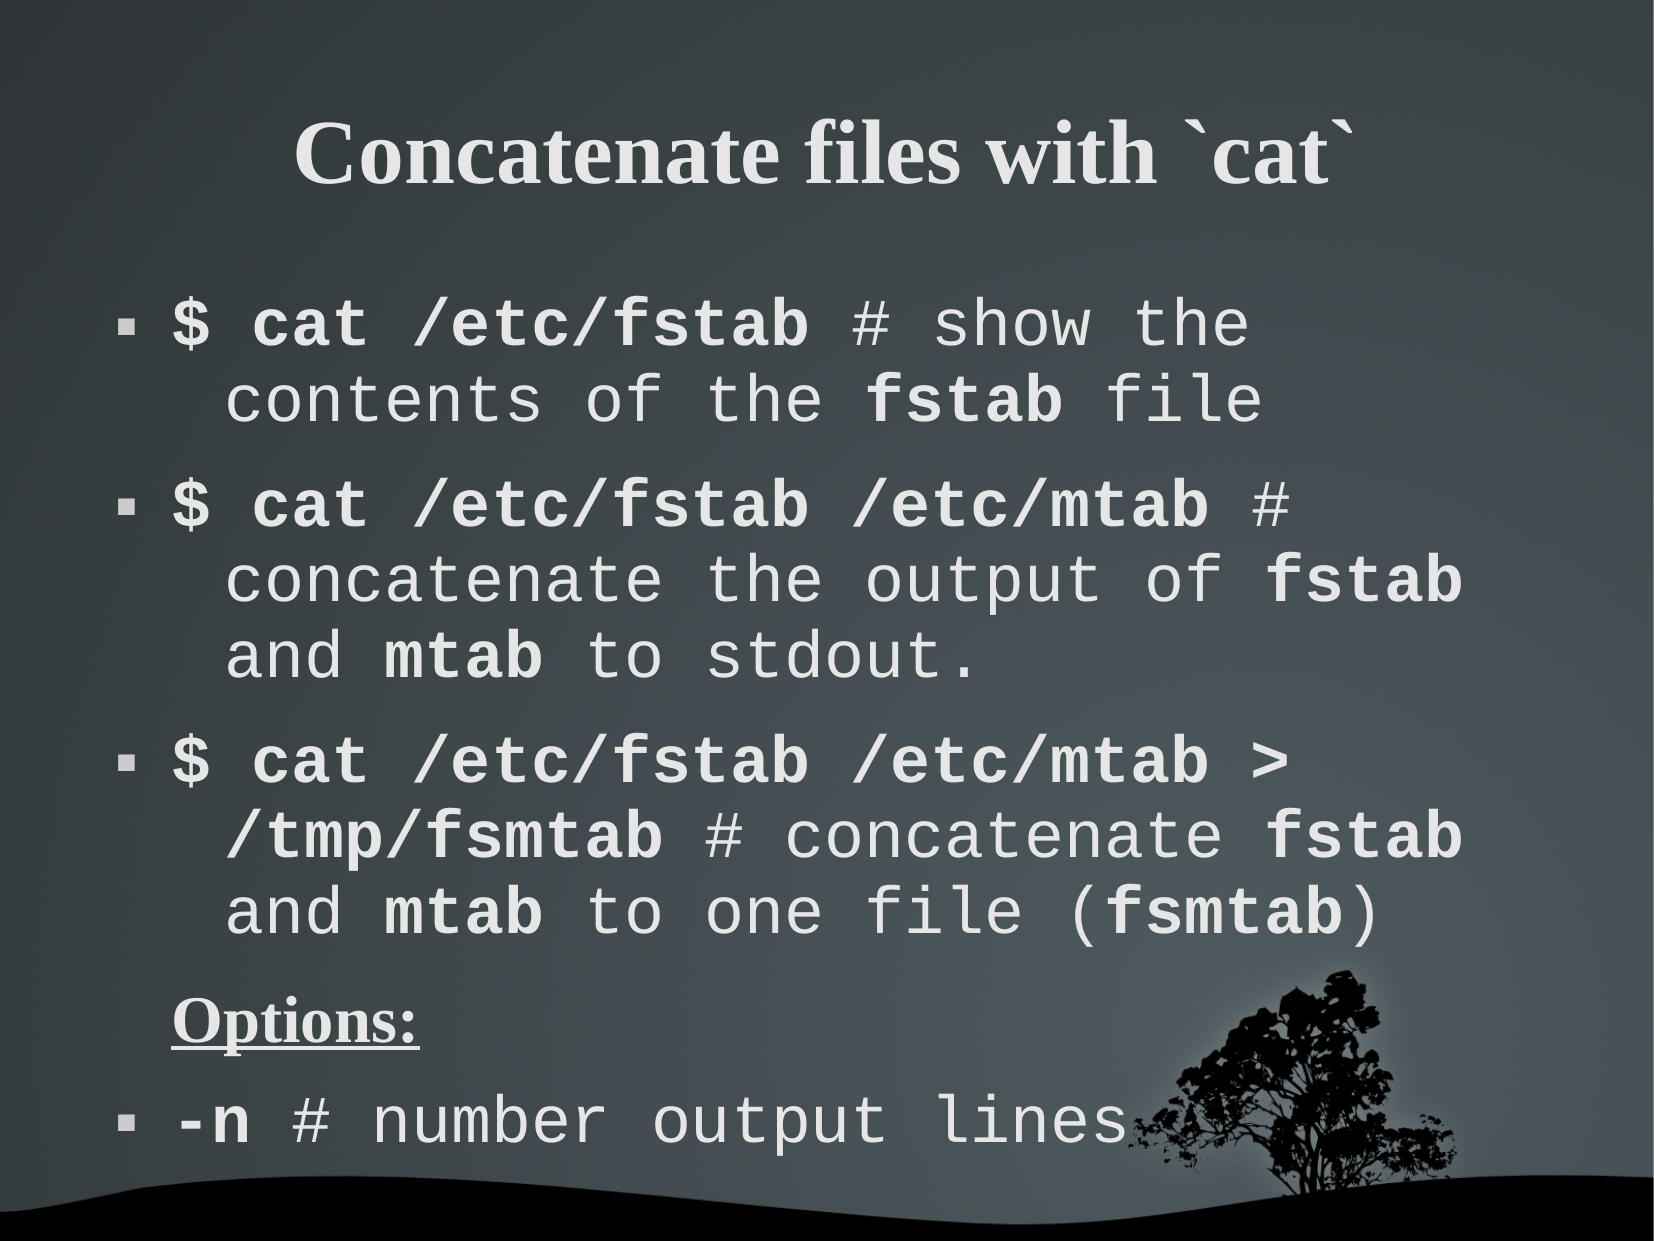

# Concatenate files with `cat`
$ cat /etc/fstab # show the contents of the fstab file
$ cat /etc/fstab /etc/mtab # concatenate the output of fstab and mtab to stdout.
$ cat /etc/fstab /etc/mtab > /tmp/fsmtab # concatenate fstab and mtab to one file (fsmtab)
Options:
-n # number output lines